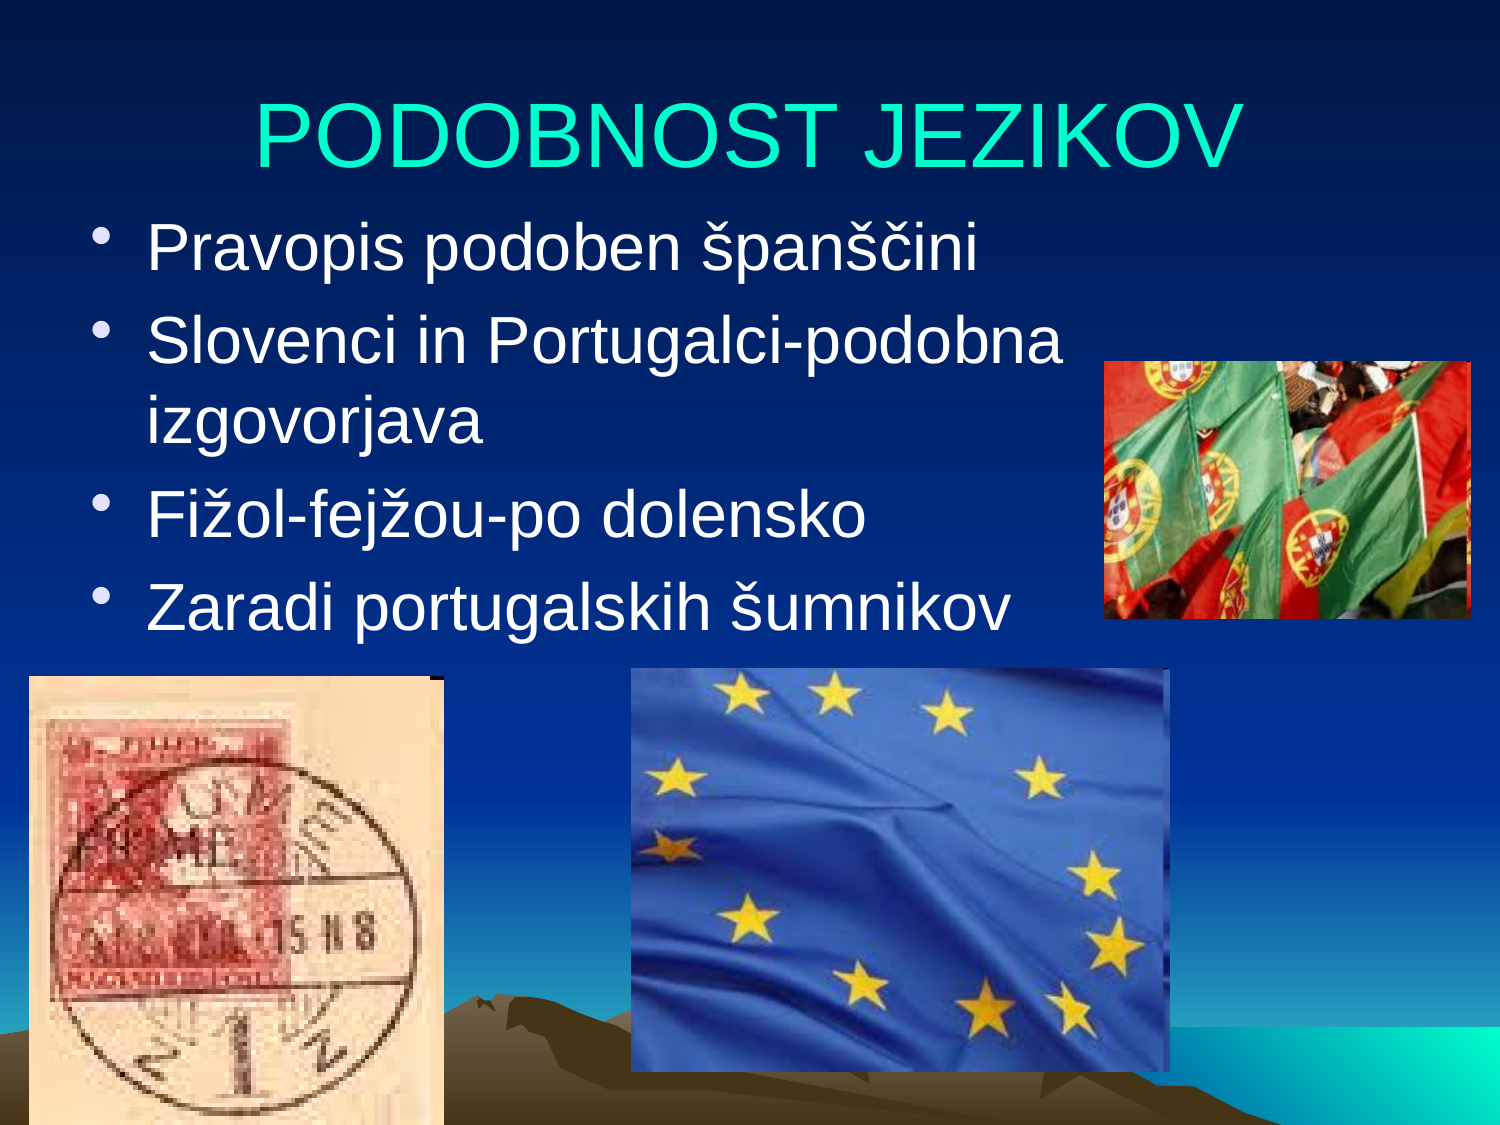

# PODOBNOST JEZIKOV
Pravopis podoben španščini
Slovenci in Portugalci-podobna izgovorjava
Fižol-fejžou-po dolensko
Zaradi portugalskih šumnikov